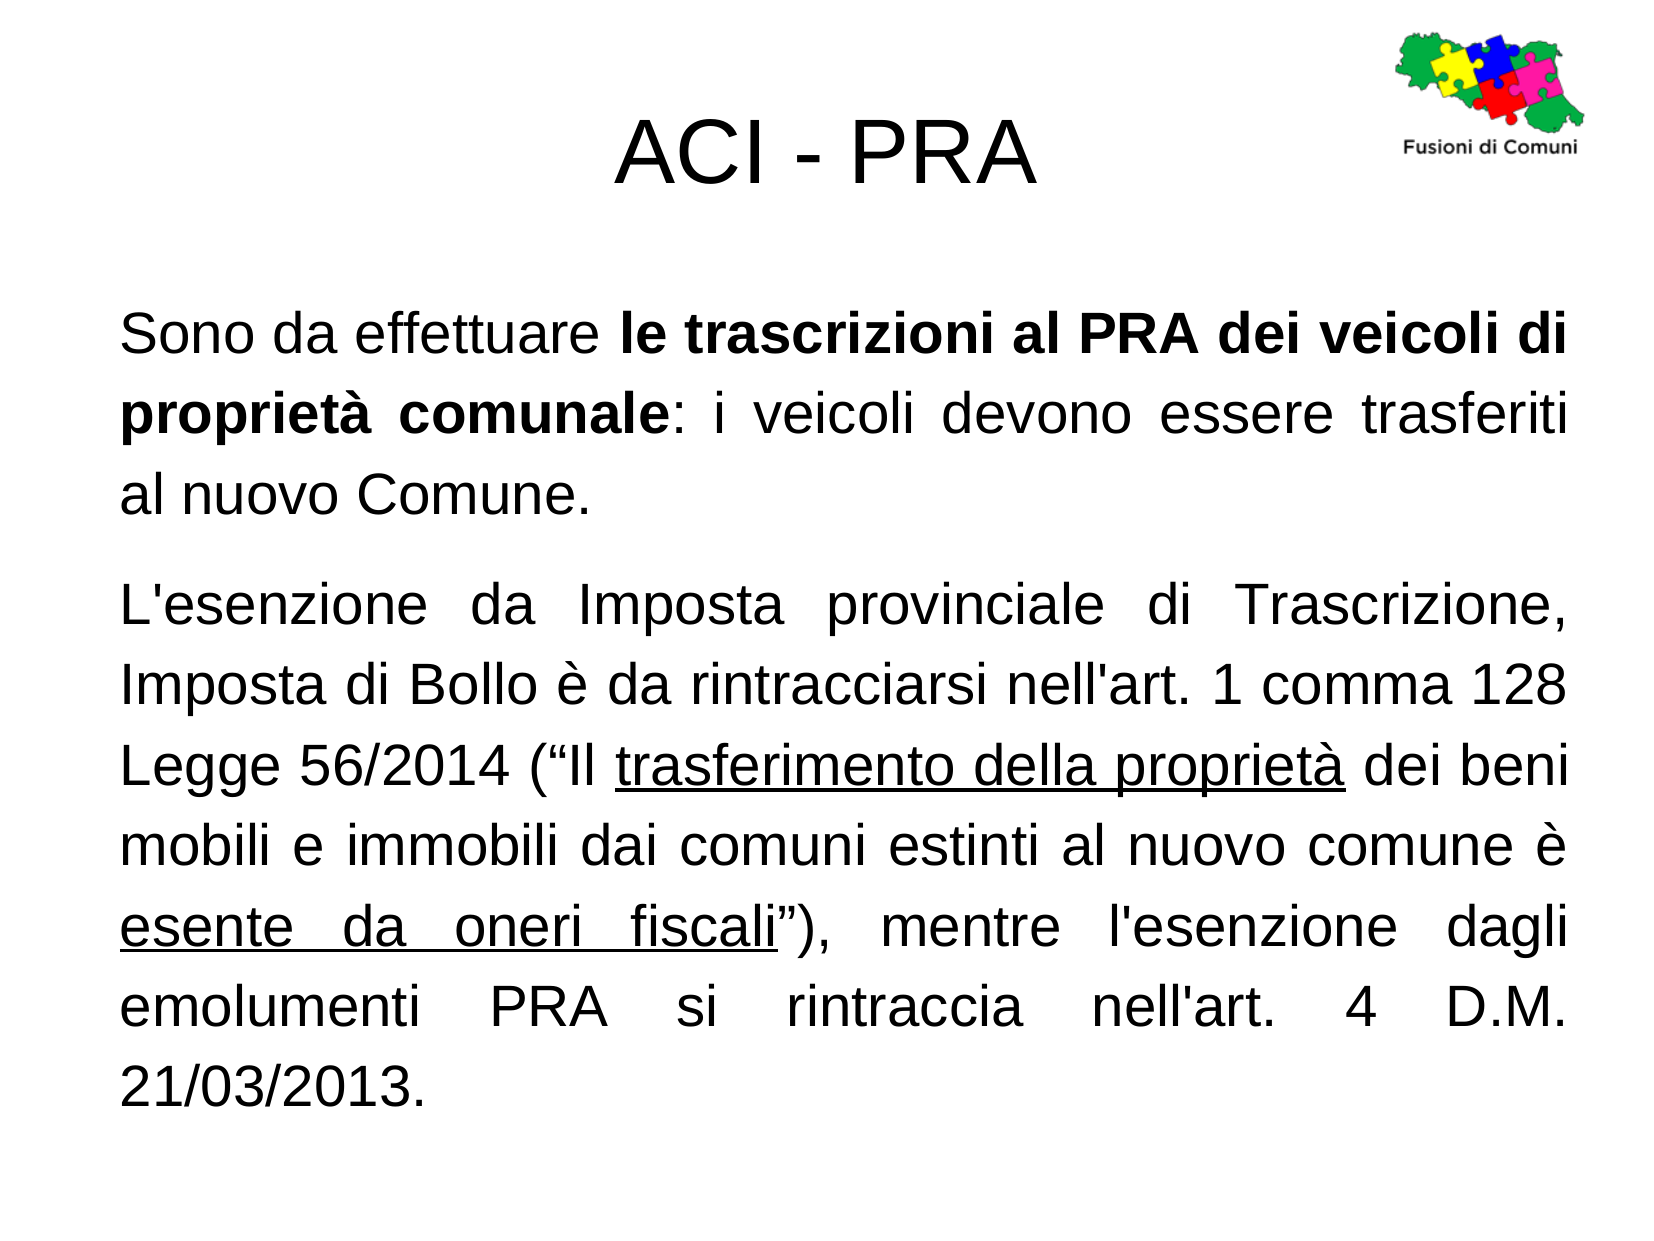

# ACI - PRA
Sono da effettuare le trascrizioni al PRA dei veicoli di proprietà comunale: i veicoli devono essere trasferiti al nuovo Comune.
L'esenzione da Imposta provinciale di Trascrizione, Imposta di Bollo è da rintracciarsi nell'art. 1 comma 128 Legge 56/2014 (“Il trasferimento della proprietà dei beni mobili e immobili dai comuni estinti al nuovo comune è esente da oneri fiscali”), mentre l'esenzione dagli emolumenti PRA si rintraccia nell'art. 4 D.M. 21/03/2013.